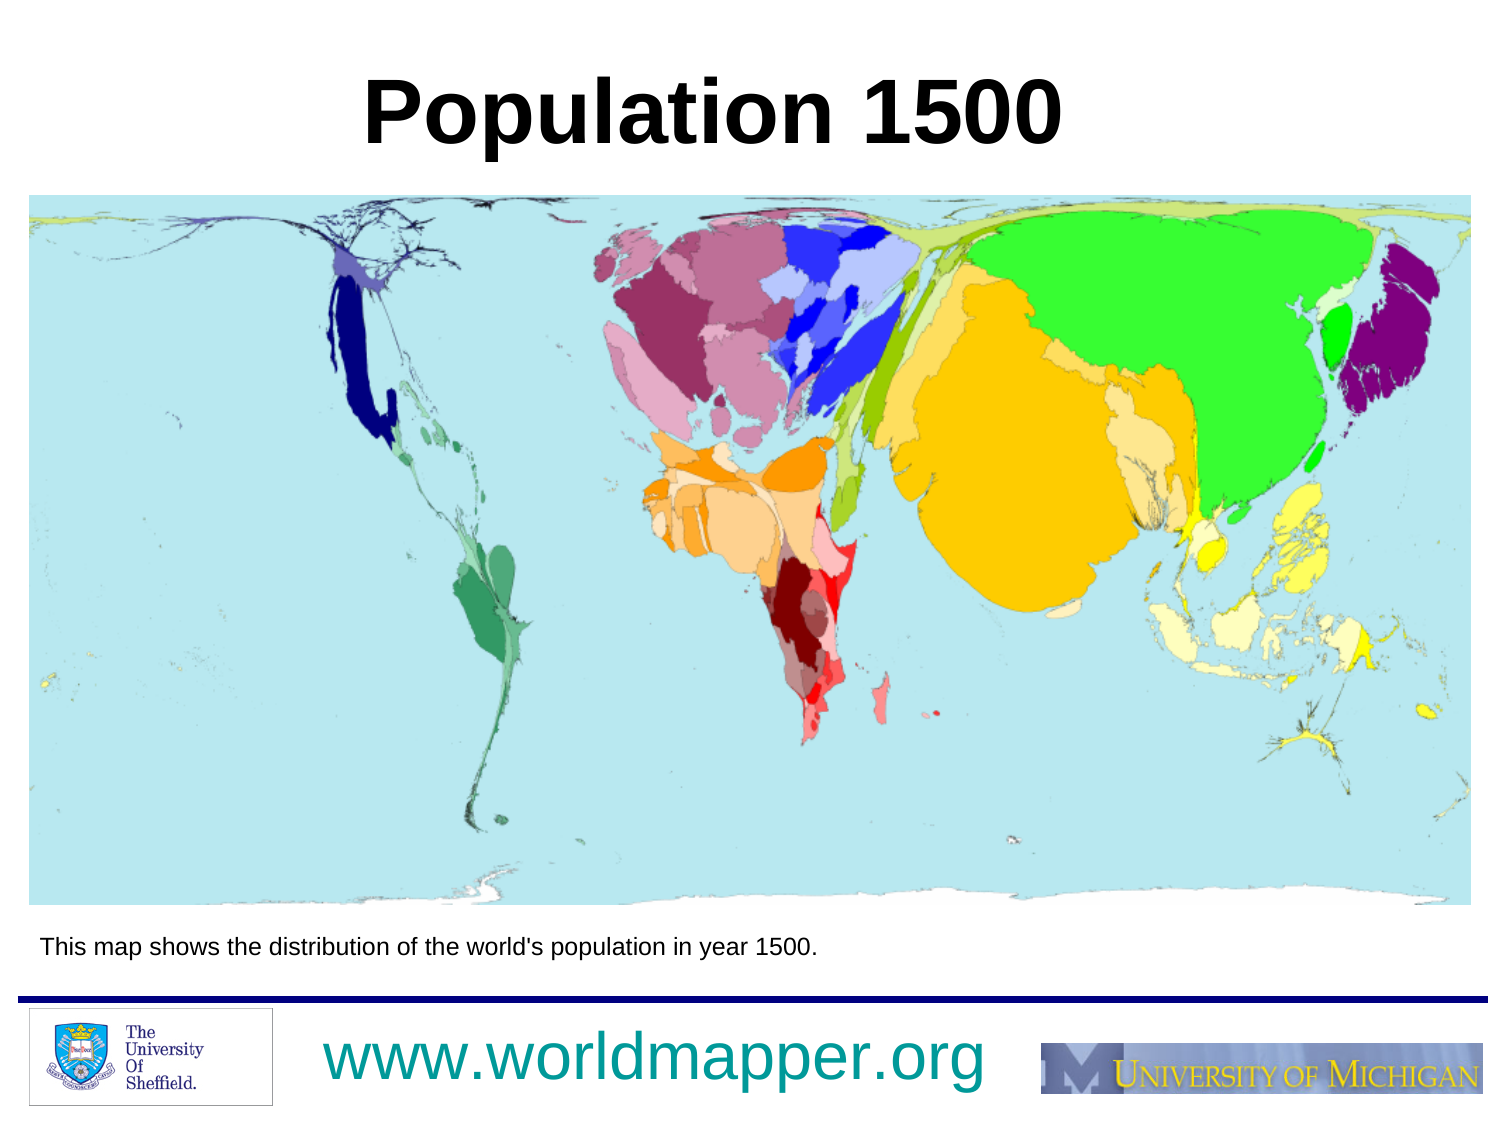

# Population 1500
This map shows the distribution of the world's population in year 1500.